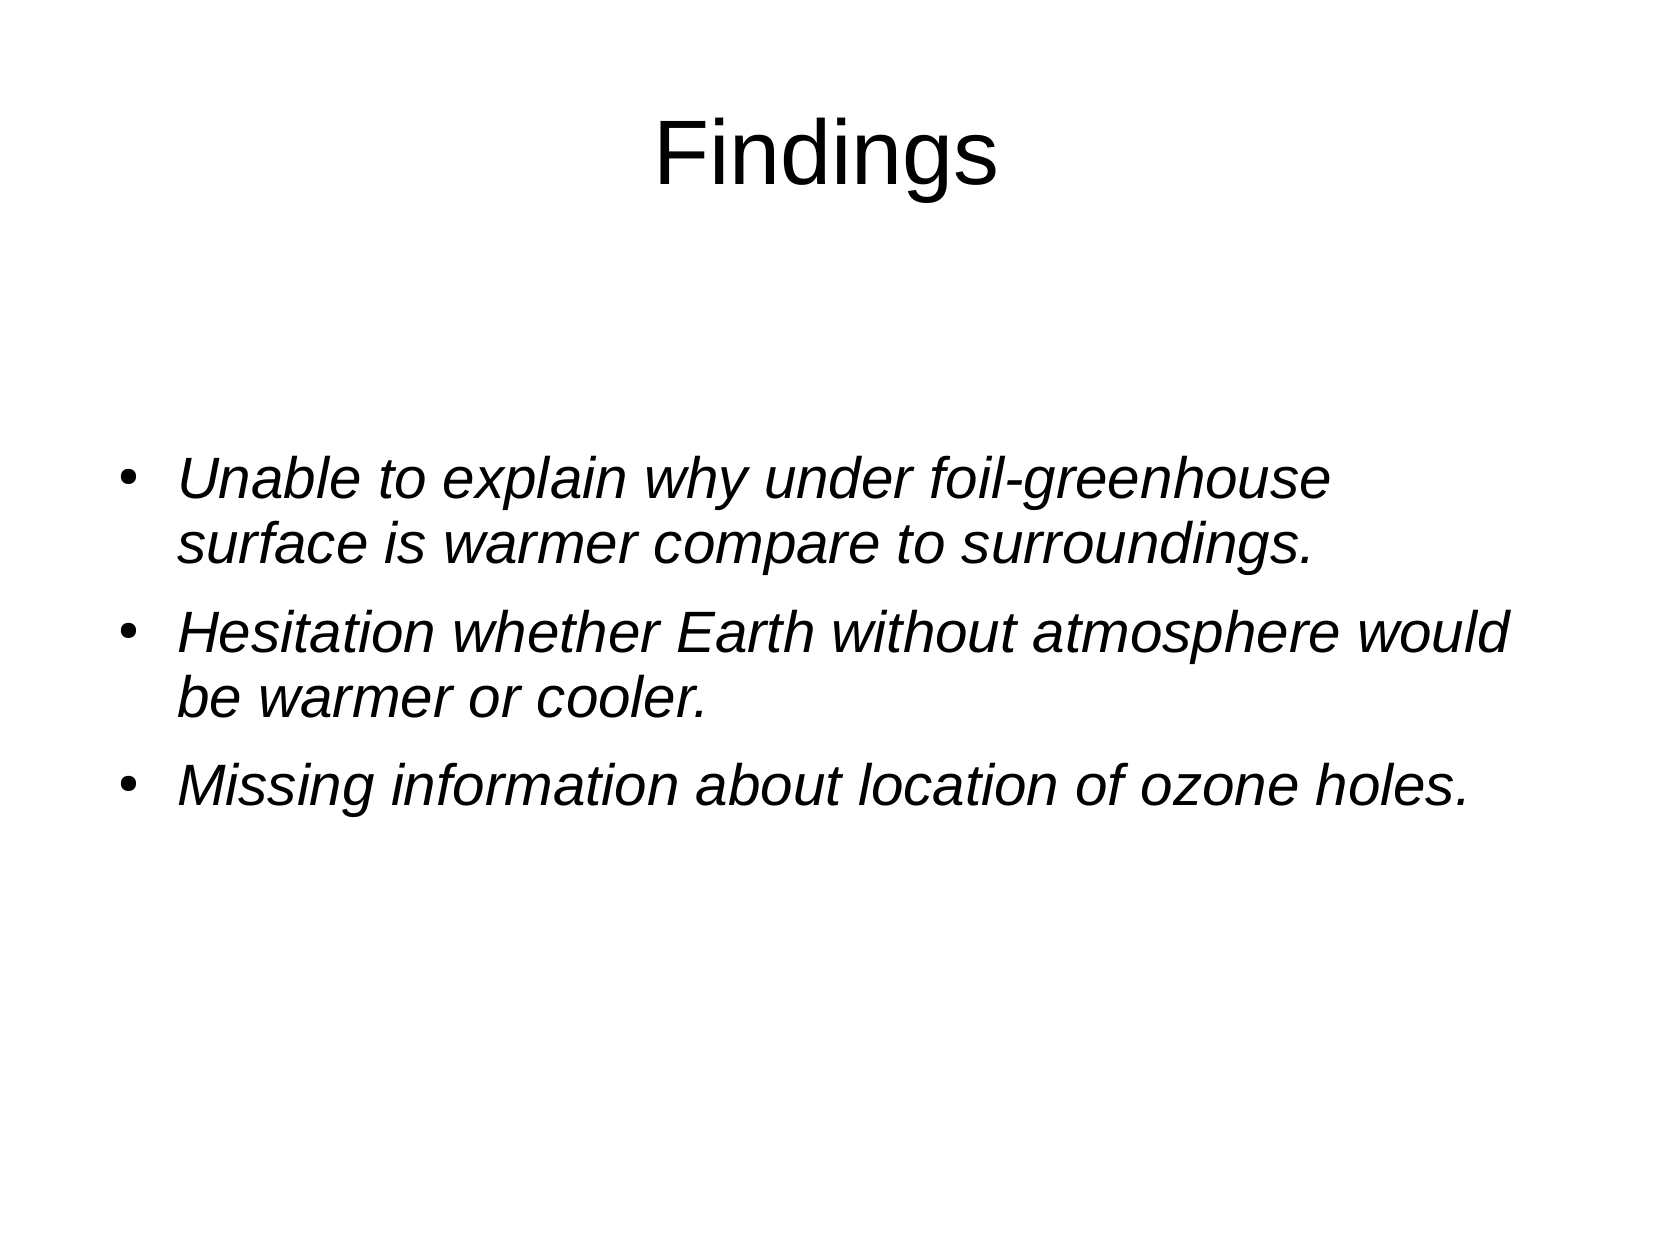

# Findings
Unable to explain why under foil-greenhouse
surface is warmer compare to surroundings.
Hesitation whether Earth without atmosphere would be warmer or cooler.
Missing information about location of ozone holes.